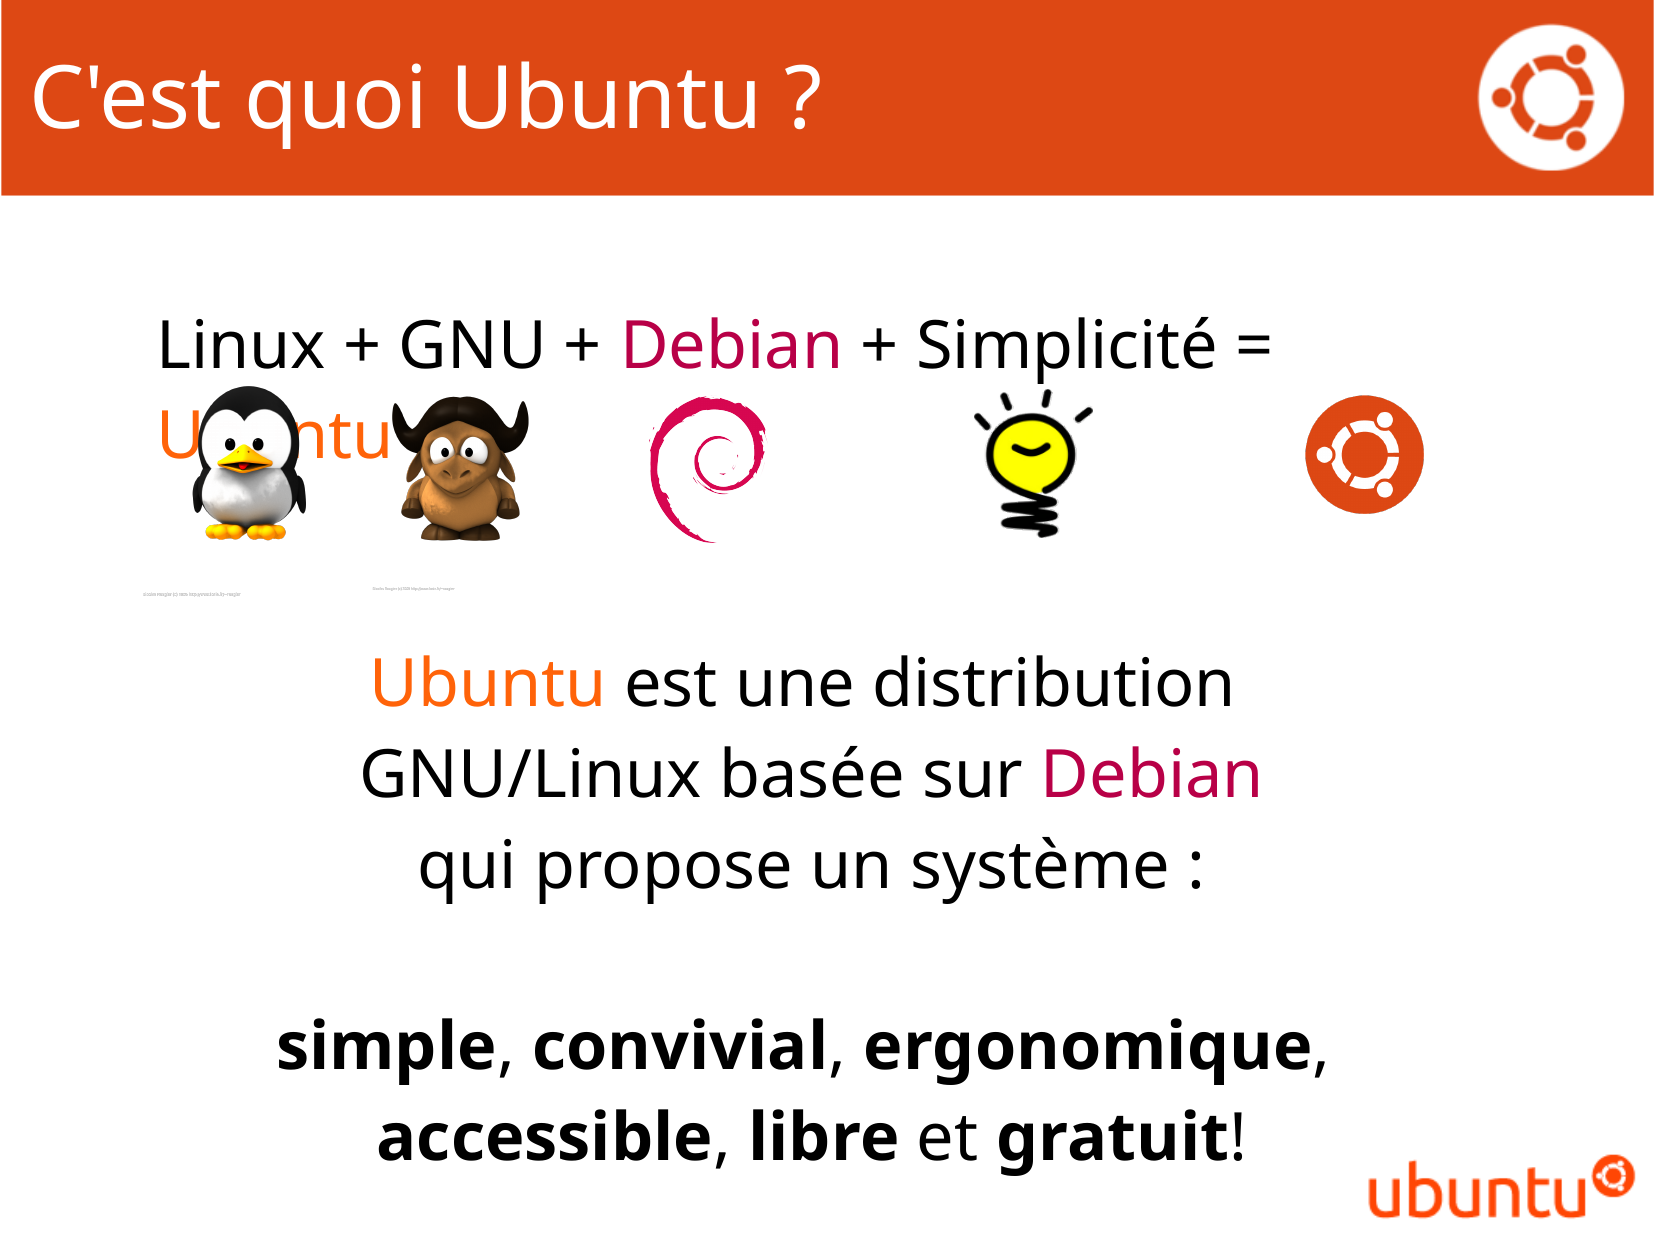

# C'est quoi Ubuntu ?
Linux + GNU + Debian + Simplicité = Ubuntu
Ubuntu est une distribution
GNU/Linux basée sur Debian
qui propose un système :
simple, convivial, ergonomique,
accessible, libre et gratuit!